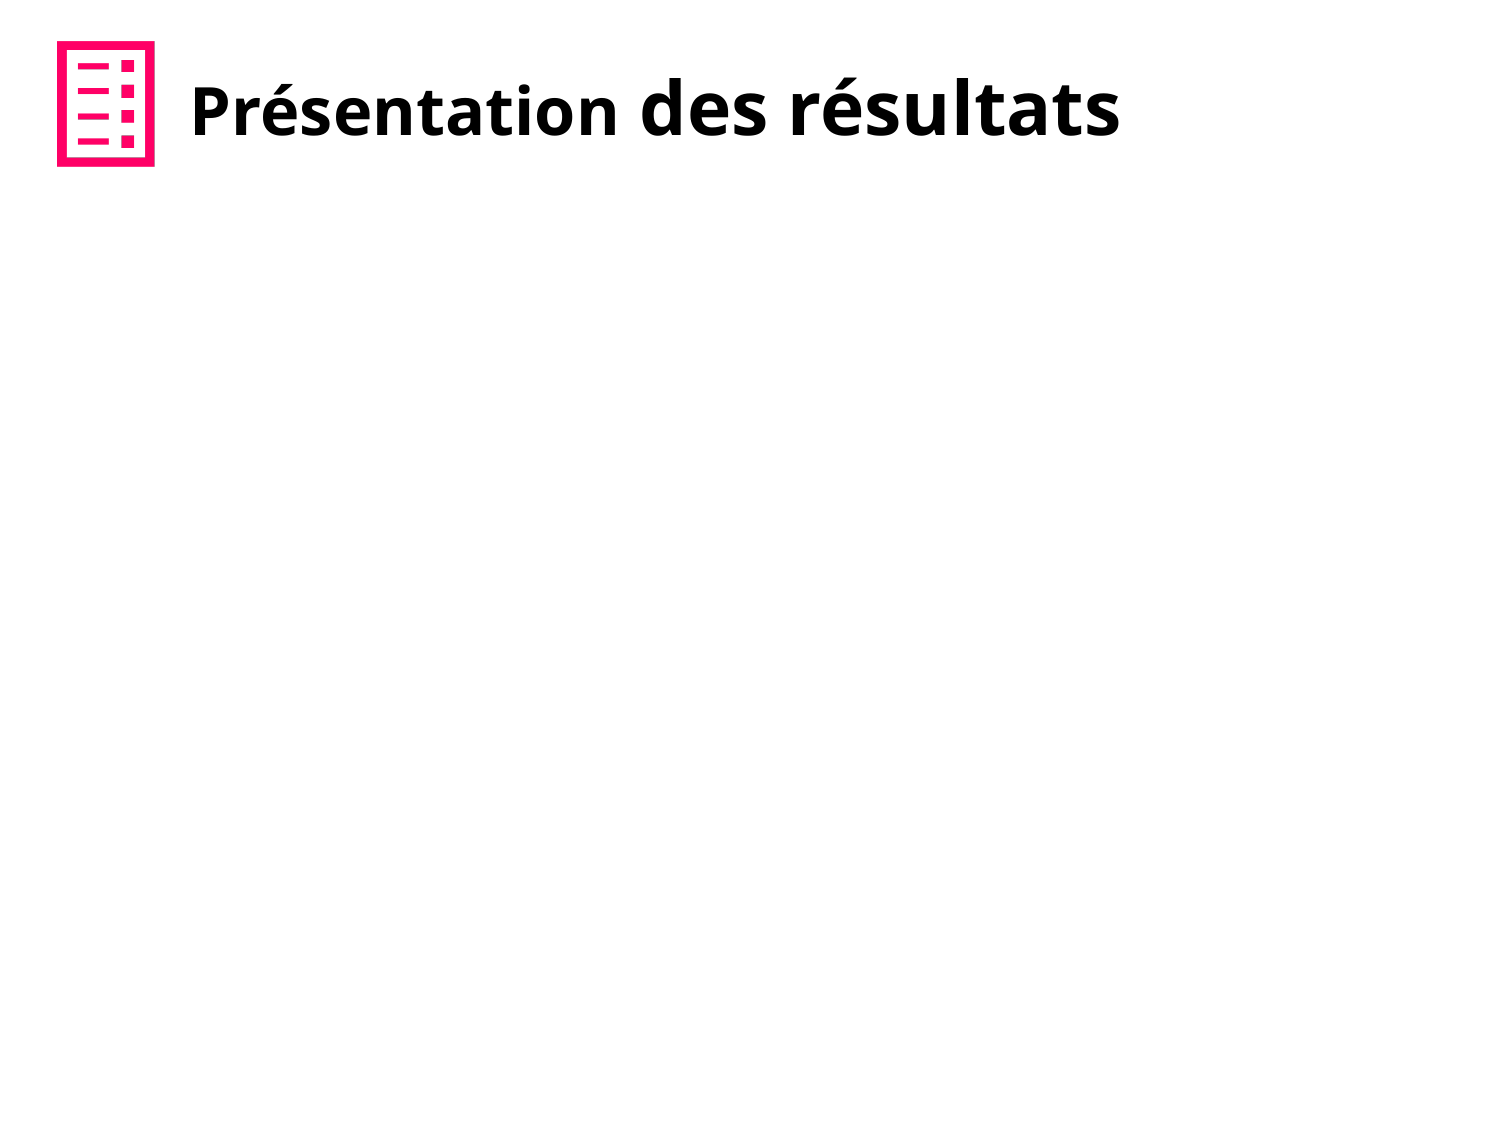

Présentation des résultats
05. Expérience / perspective du covoiturage
02. Mobilités au quotidien
01. Profil des interrogés
06. Expérience / perspective du VAE
07. Expérience / perspective de l’autopartage
03. Contexte de télétravail
04. Limites d’usage des mobilités alternatives